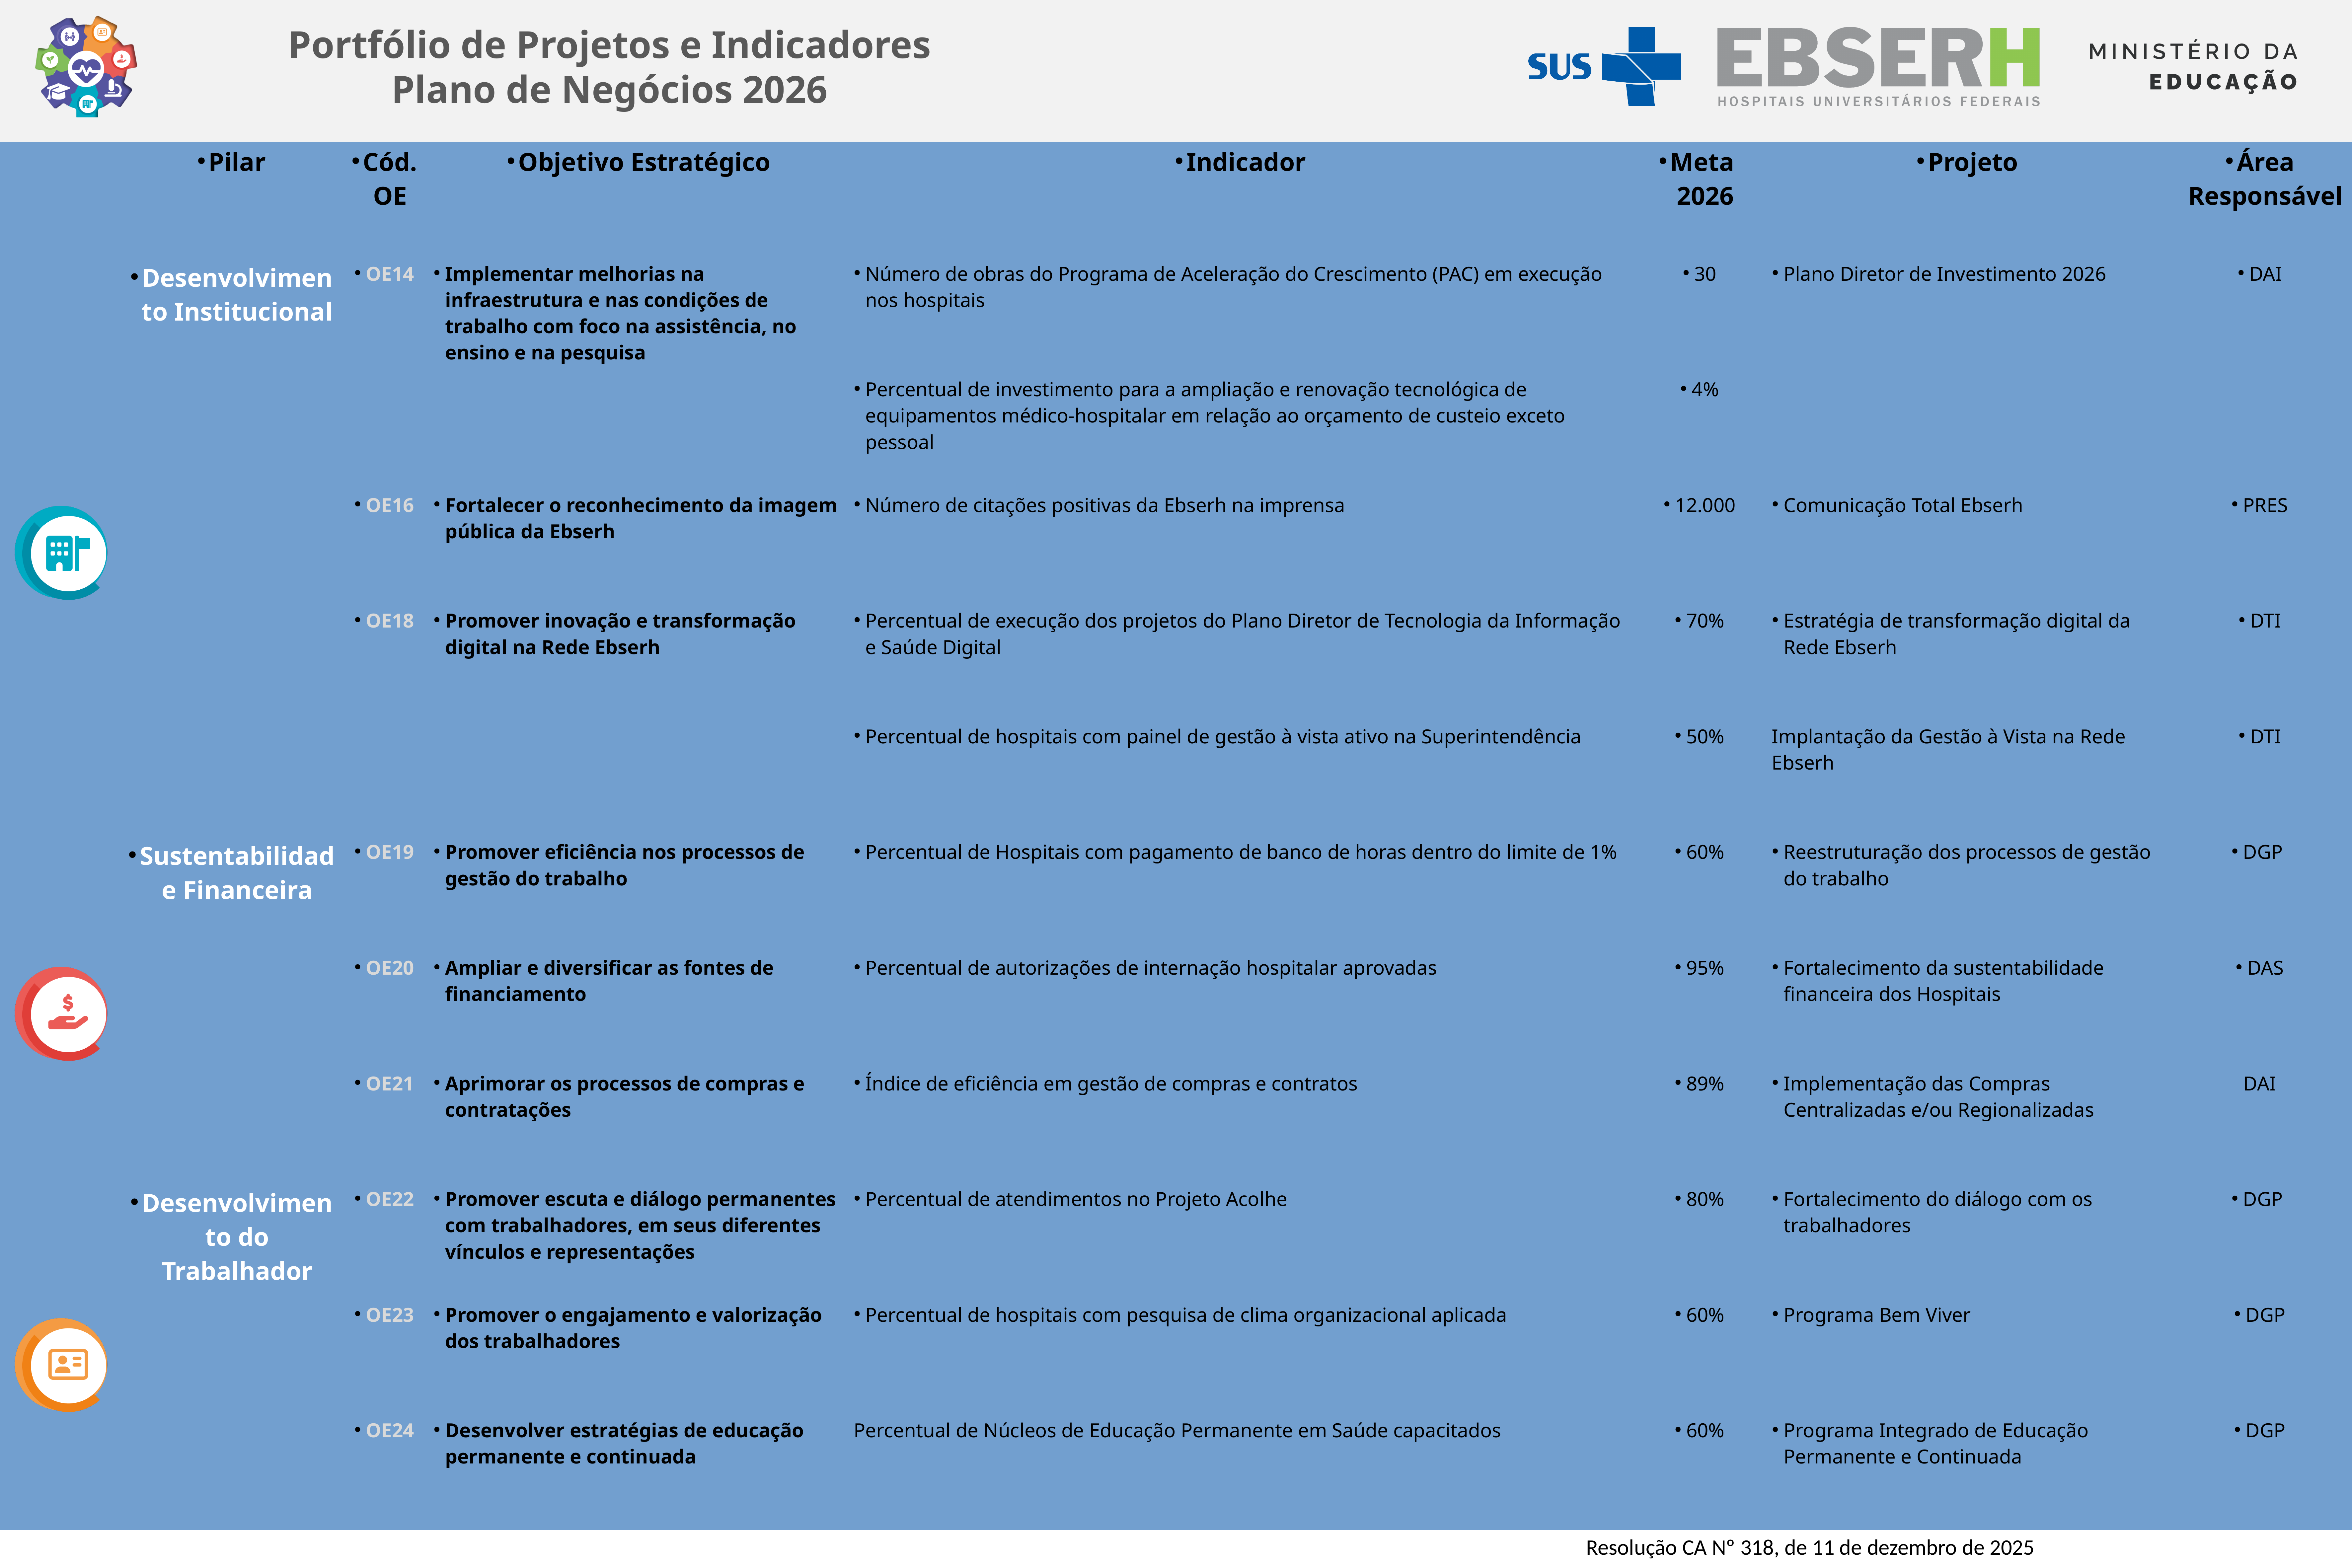

Portfólio de Projetos e Indicadores
Plano de Negócios 2026
| | Pilar | Cód. OE | Objetivo Estratégico | Indicador | Meta 2026 | Projeto | Área Responsável |
| --- | --- | --- | --- | --- | --- | --- | --- |
| | Desenvolvimento Institucional | OE14 | Implementar melhorias na infraestrutura e nas condições de trabalho com foco na assistência, no ensino e na pesquisa | Número de obras do Programa de Aceleração do Crescimento (PAC) em execução nos hospitais | 30 | Plano Diretor de Investimento 2026 | DAI |
| | | | | Percentual de investimento para a ampliação e renovação tecnológica de equipamentos médico-hospitalar em relação ao orçamento de custeio exceto pessoal | 4% | | |
| | | OE16 | Fortalecer o reconhecimento da imagem pública da Ebserh | Número de citações positivas da Ebserh na imprensa | 12.000 | Comunicação Total Ebserh | PRES |
| | | OE18 | Promover inovação e transformação digital na Rede Ebserh | Percentual de execução dos projetos do Plano Diretor de Tecnologia da Informação e Saúde Digital | 70% | Estratégia de transformação digital da Rede Ebserh | DTI |
| | | | | Percentual de hospitais com painel de gestão à vista ativo na Superintendência | 50% | Implantação da Gestão à Vista na Rede Ebserh | DTI |
| | Sustentabilidade Financeira | OE19 | Promover eficiência nos processos de gestão do trabalho | Percentual de Hospitais com pagamento de banco de horas dentro do limite de 1% | 60% | Reestruturação dos processos de gestão do trabalho | DGP |
| | | OE20 | Ampliar e diversificar as fontes de financiamento | Percentual de autorizações de internação hospitalar aprovadas | 95% | Fortalecimento da sustentabilidade financeira dos Hospitais | DAS |
| | | OE21 | Aprimorar os processos de compras e contratações | Índice de eficiência em gestão de compras e contratos | 89% | Implementação das Compras Centralizadas e/ou Regionalizadas | DAI |
| | Desenvolvimento do Trabalhador | OE22 | Promover escuta e diálogo permanentes com trabalhadores, em seus diferentes vínculos e representações | Percentual de atendimentos no Projeto Acolhe | 80% | Fortalecimento do diálogo com os trabalhadores | DGP |
| | | OE23 | Promover o engajamento e valorização dos trabalhadores | Percentual de hospitais com pesquisa de clima organizacional aplicada | 60% | Programa Bem Viver | DGP |
| | | OE24 | Desenvolver estratégias de educação permanente e continuada | Percentual de Núcleos de Educação Permanente em Saúde capacitados | 60% | Programa Integrado de Educação Permanente e Continuada | DGP |
Resolução CA Nº 318, de 11 de dezembro de 2025